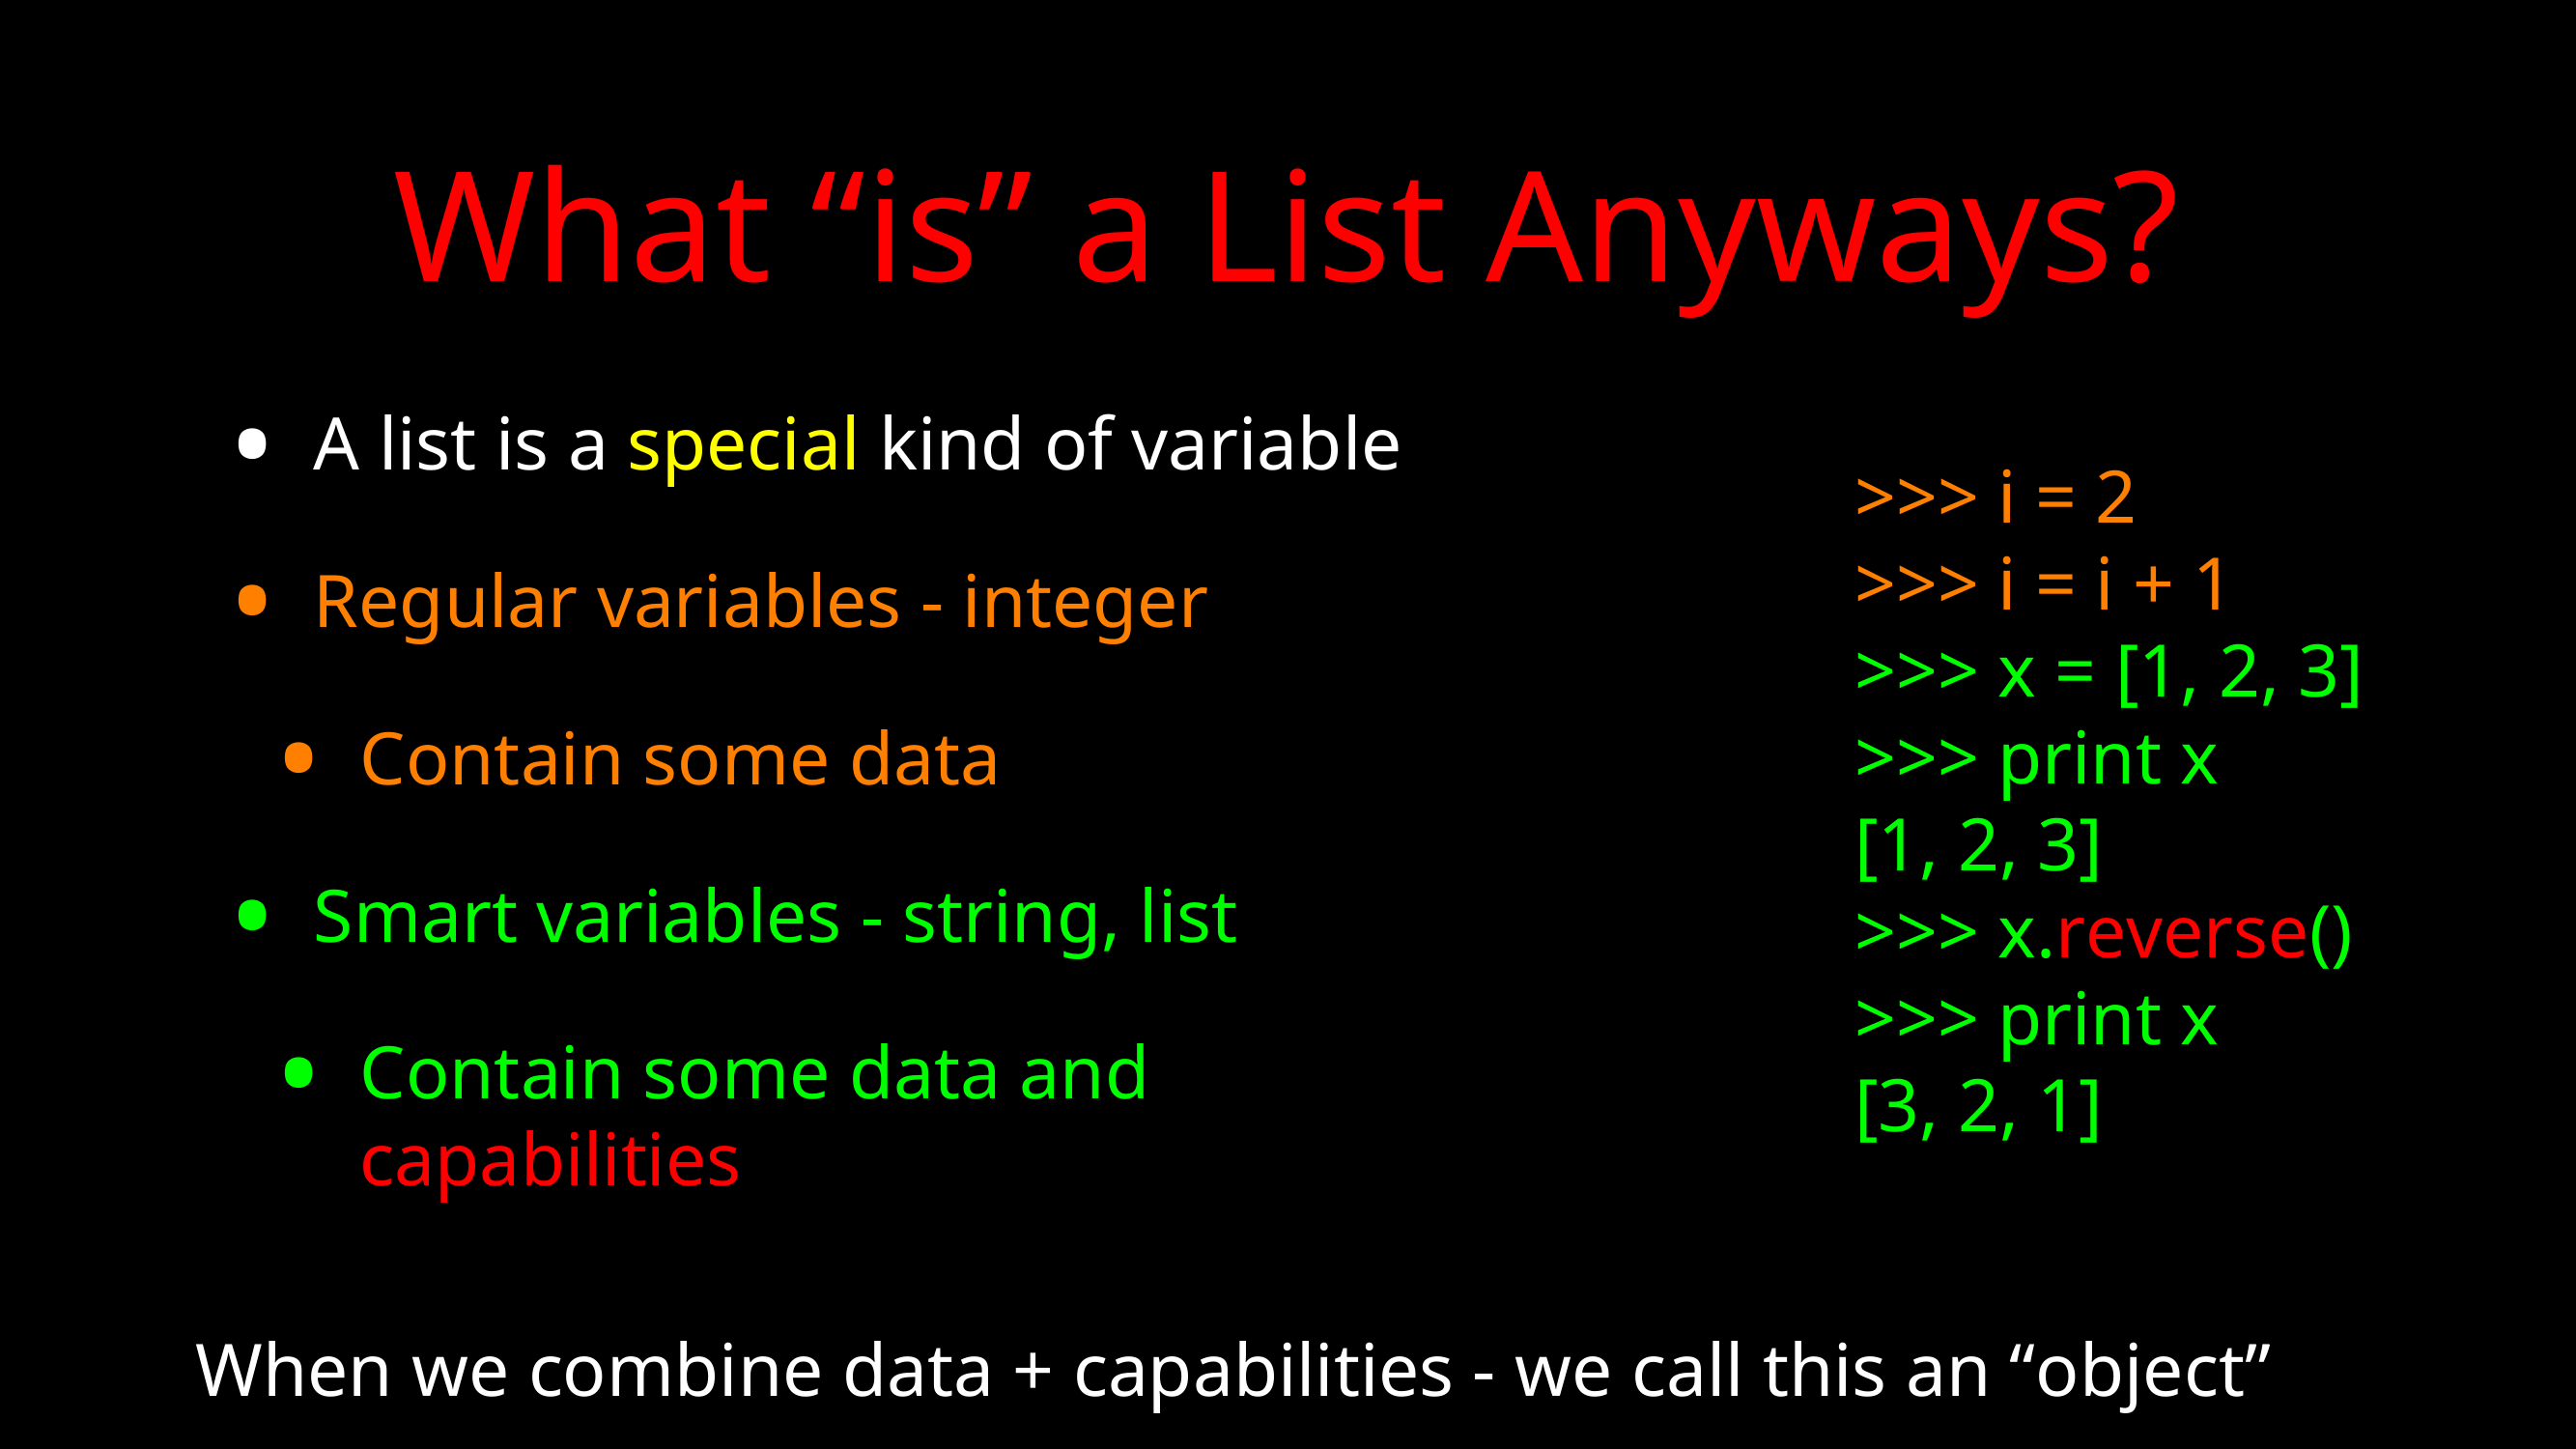

# What “is” a List Anyways?
A list is a special kind of variable
Regular variables - integer
Contain some data
Smart variables - string, list
Contain some data and capabilities
>>> i = 2
>>> i = i + 1
>>> x = [1, 2, 3]
>>> print x
[1, 2, 3]
>>> x.reverse()
>>> print x
[3, 2, 1]
When we combine data + capabilities - we call this an “object”